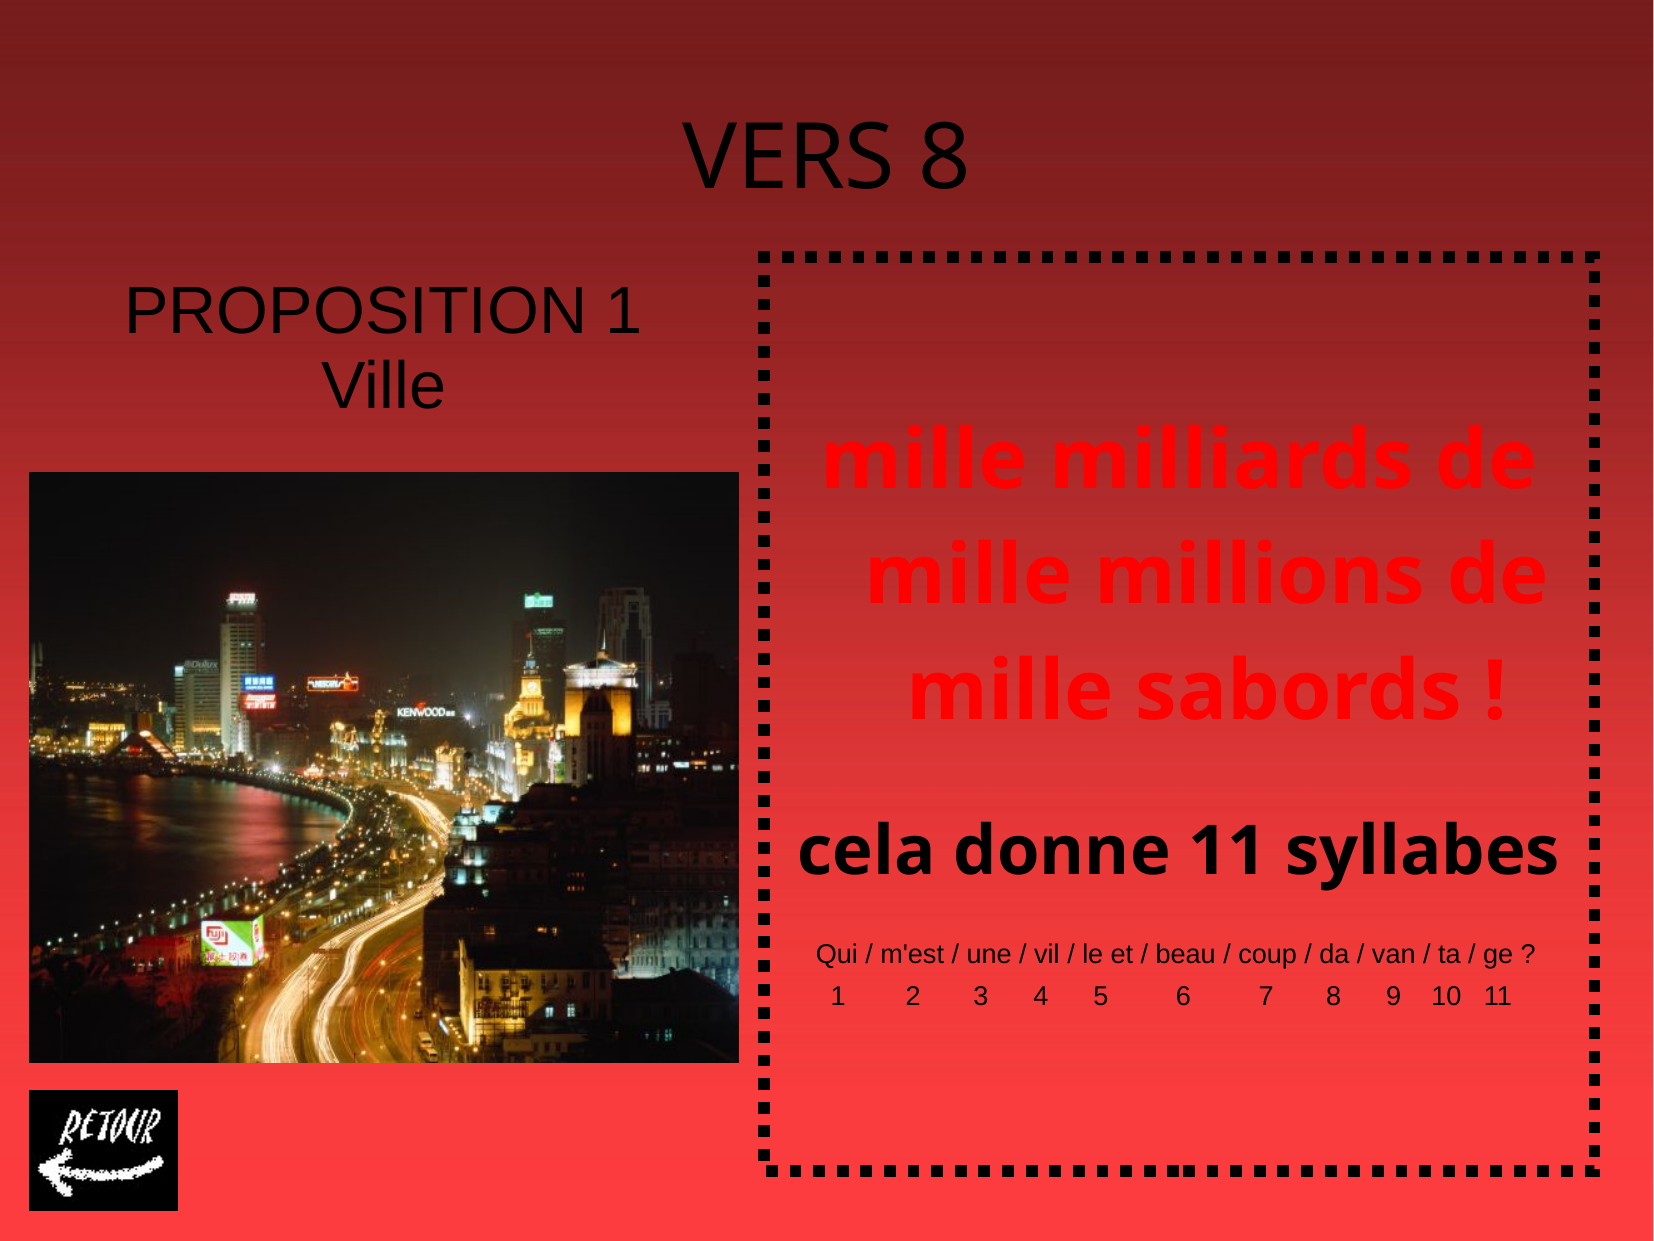

VERS 8
# mille milliards de mille millions de mille sabords !
cela donne 11 syllabes
Qui / m'est / une / vil / le et / beau / coup / da / van / ta / ge ?
 1 2 3 4 5 6 7 8 9 10 11
PROPOSITION 1
Ville